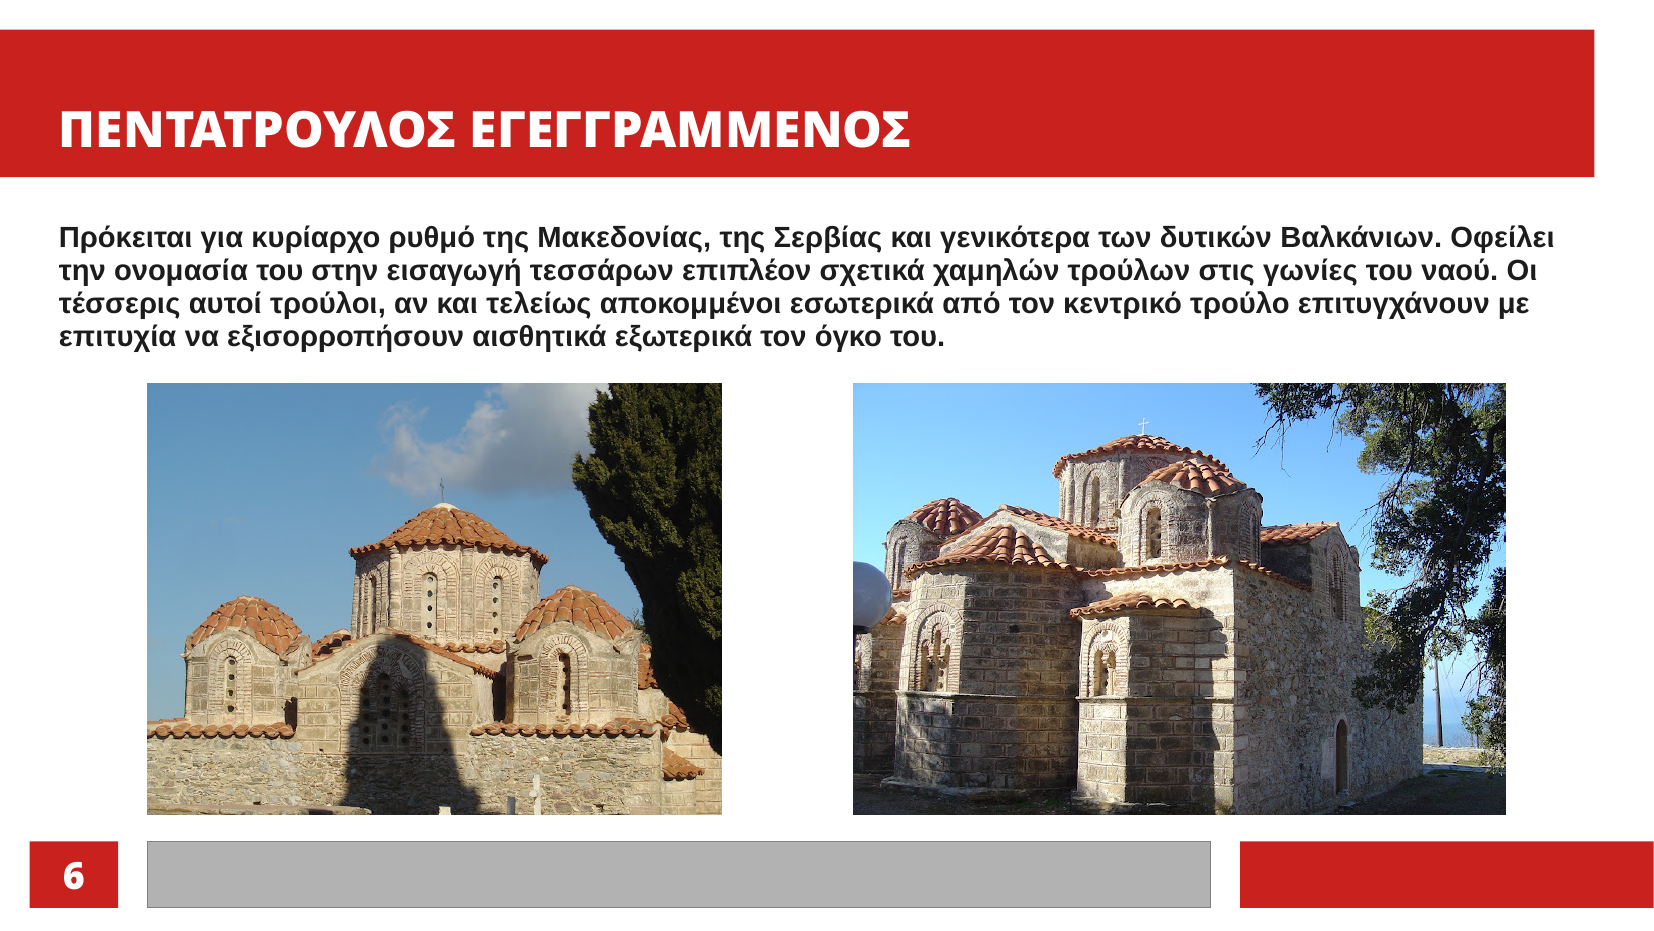

# ΠΕΝΤΑΤΡΟΥΛΟΣ ΕΓΕΓΓΡΑΜΜΕΝΟΣ
Πρόκειται για κυρίαρχο ρυθμό της Μακεδονίας, της Σερβίας και γενικότερα των δυτικών Βαλκάνιων. Οφείλει την ονομασία του στην εισαγωγή τεσσάρων επιπλέον σχετικά χαμηλών τρούλων στις γωνίες του ναού. Οι τέσσερις αυτοί τρούλοι, αν και τελείως αποκομμένοι εσωτερικά από τον κεντρικό τρούλο επιτυγχάνουν με επιτυχία να εξισορροπήσουν αισθητικά εξωτερικά τον όγκο του.
6